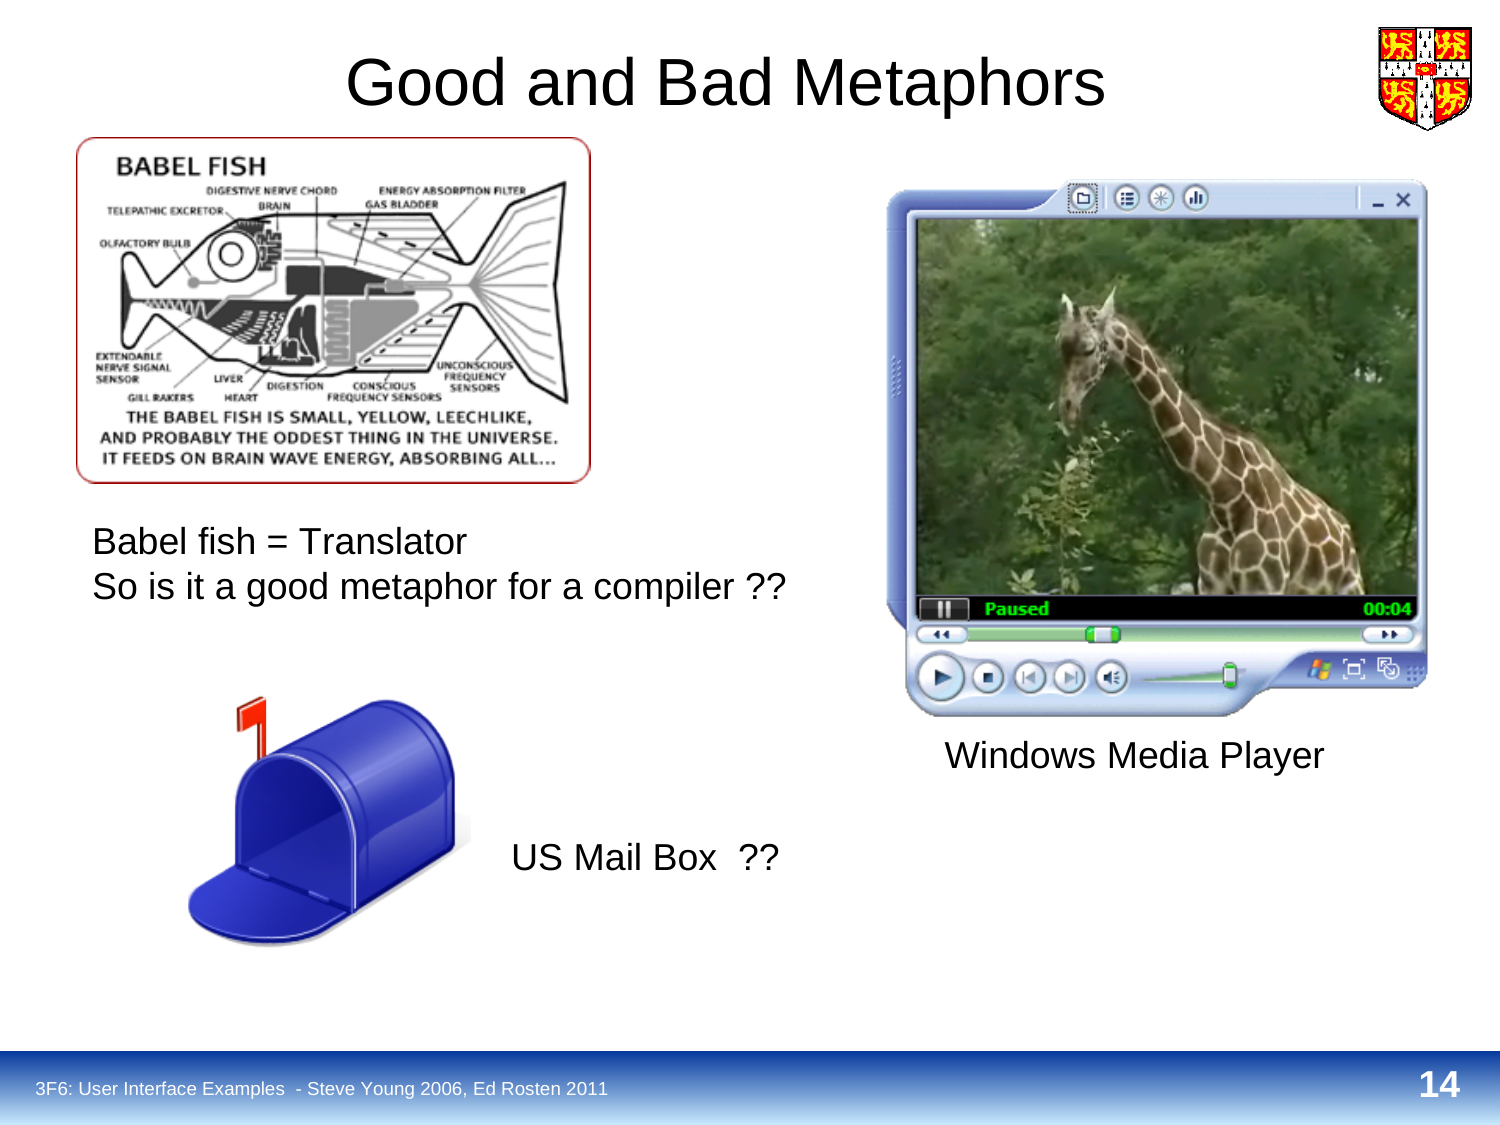

# Good and Bad Metaphors
Windows Media Player
Babel fish = Translator
So is it a good metaphor for a compiler ??
US Mail Box ??